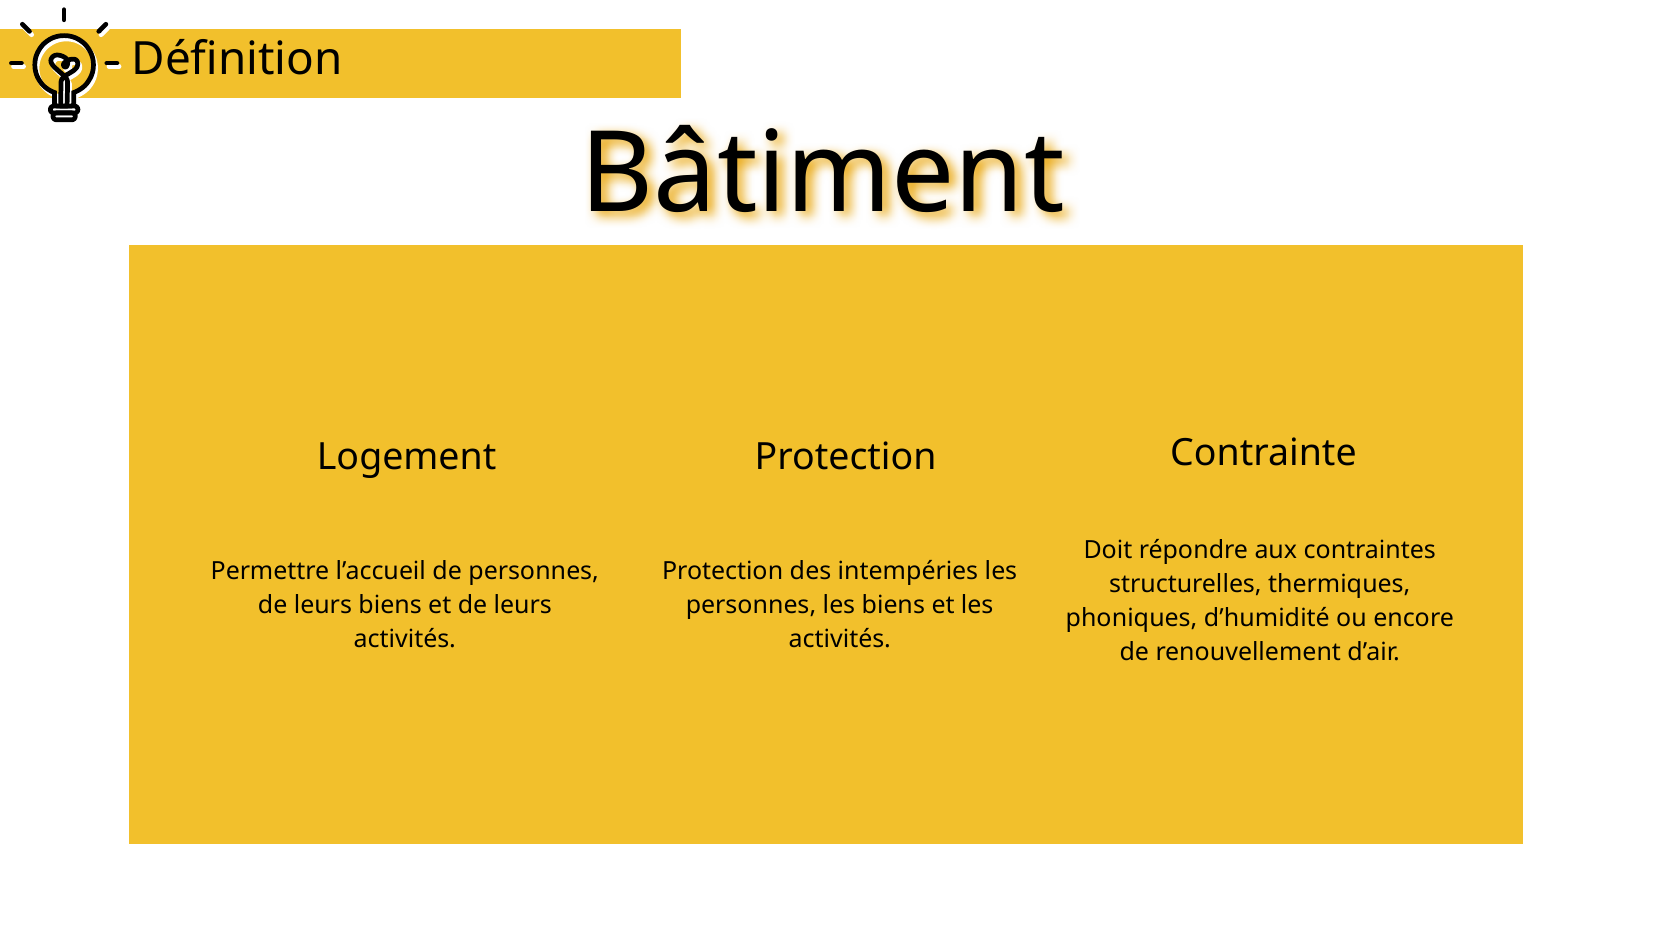

# Définition
Bâtiment
Contrainte
Logement
Protection
Doit répondre aux contraintes structurelles, thermiques, phoniques, d’humidité ou encore de renouvellement d’air.
Permettre l’accueil de personnes, de leurs biens et de leurs activités.
Protection des intempéries les personnes, les biens et les activités.